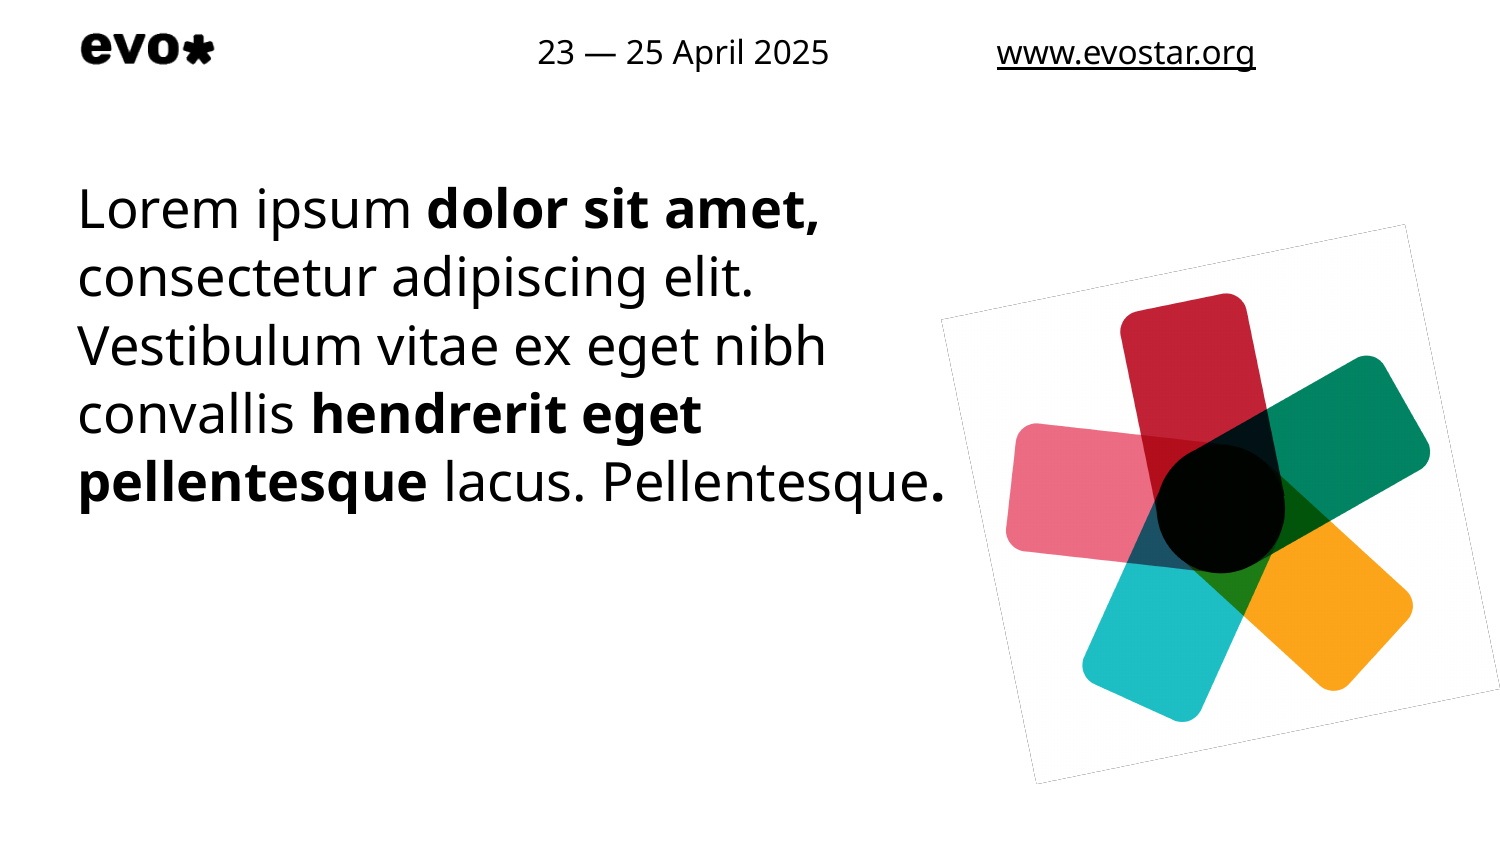

23 — 25 April 2025
www.evostar.org
Lorem ipsum dolor sit amet, consectetur adipiscing elit. Vestibulum vitae ex eget nibh convallis hendrerit eget pellentesque lacus. Pellentesque.